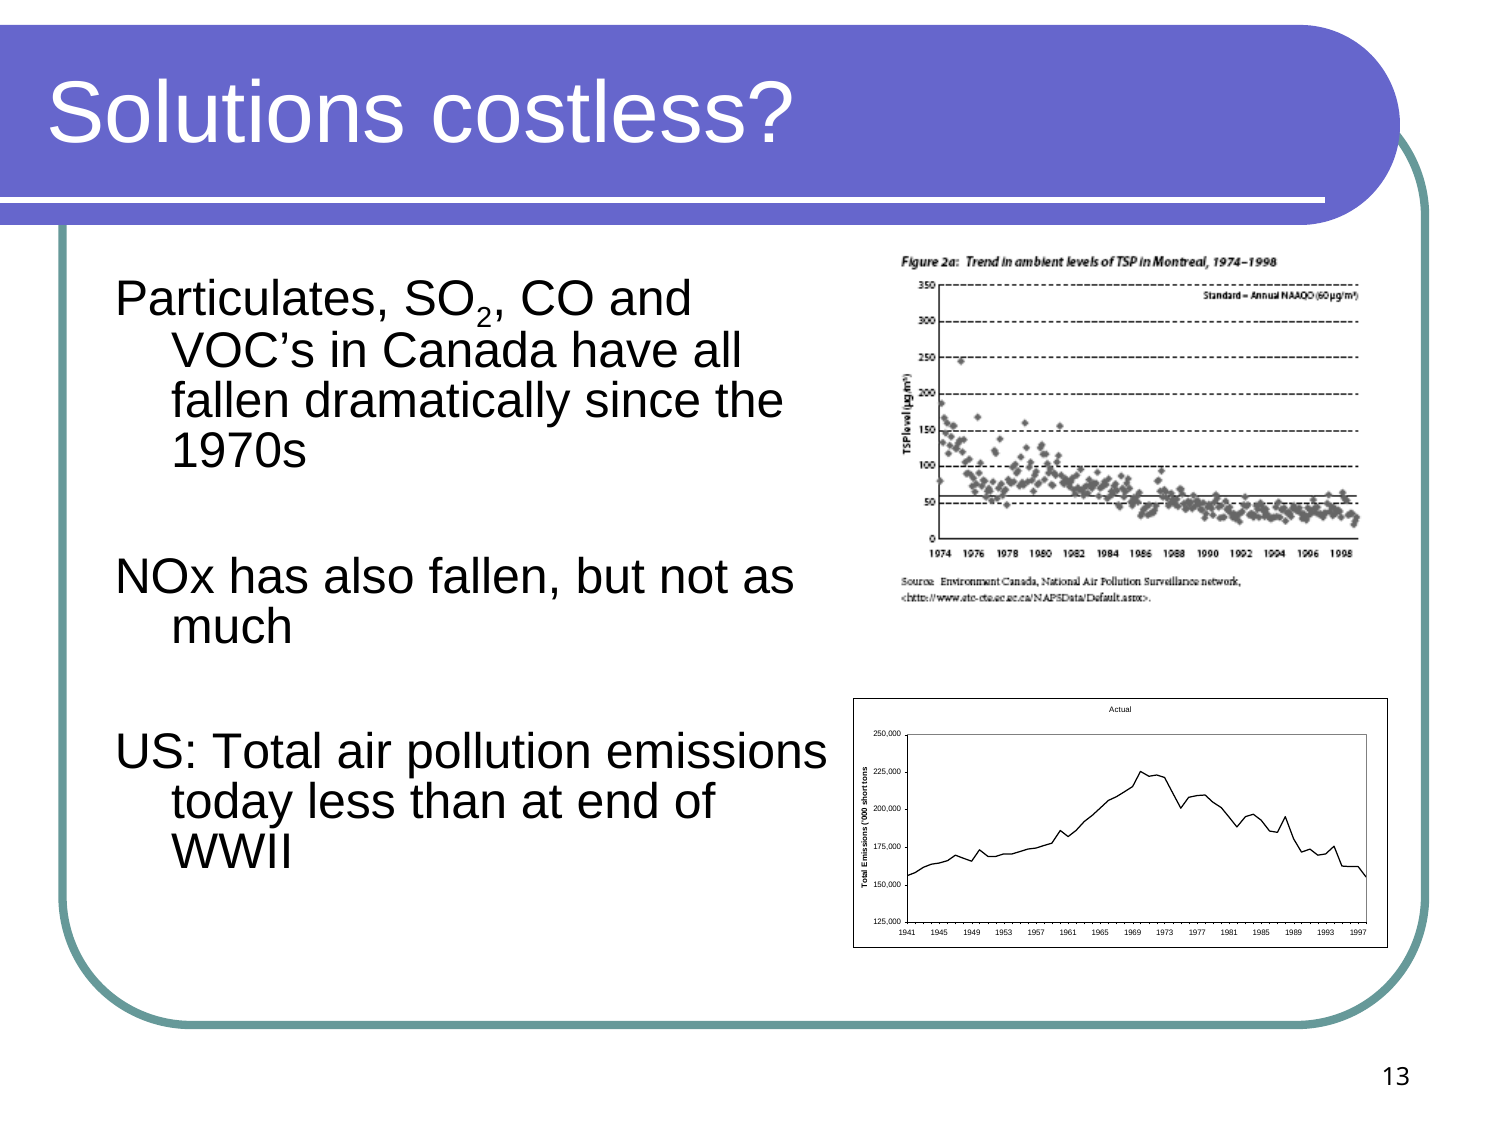

# Solutions costless?
Particulates, SO2, CO and VOC’s in Canada have all fallen dramatically since the 1970s
NOx has also fallen, but not as much
US: Total air pollution emissions today less than at end of WWII
13